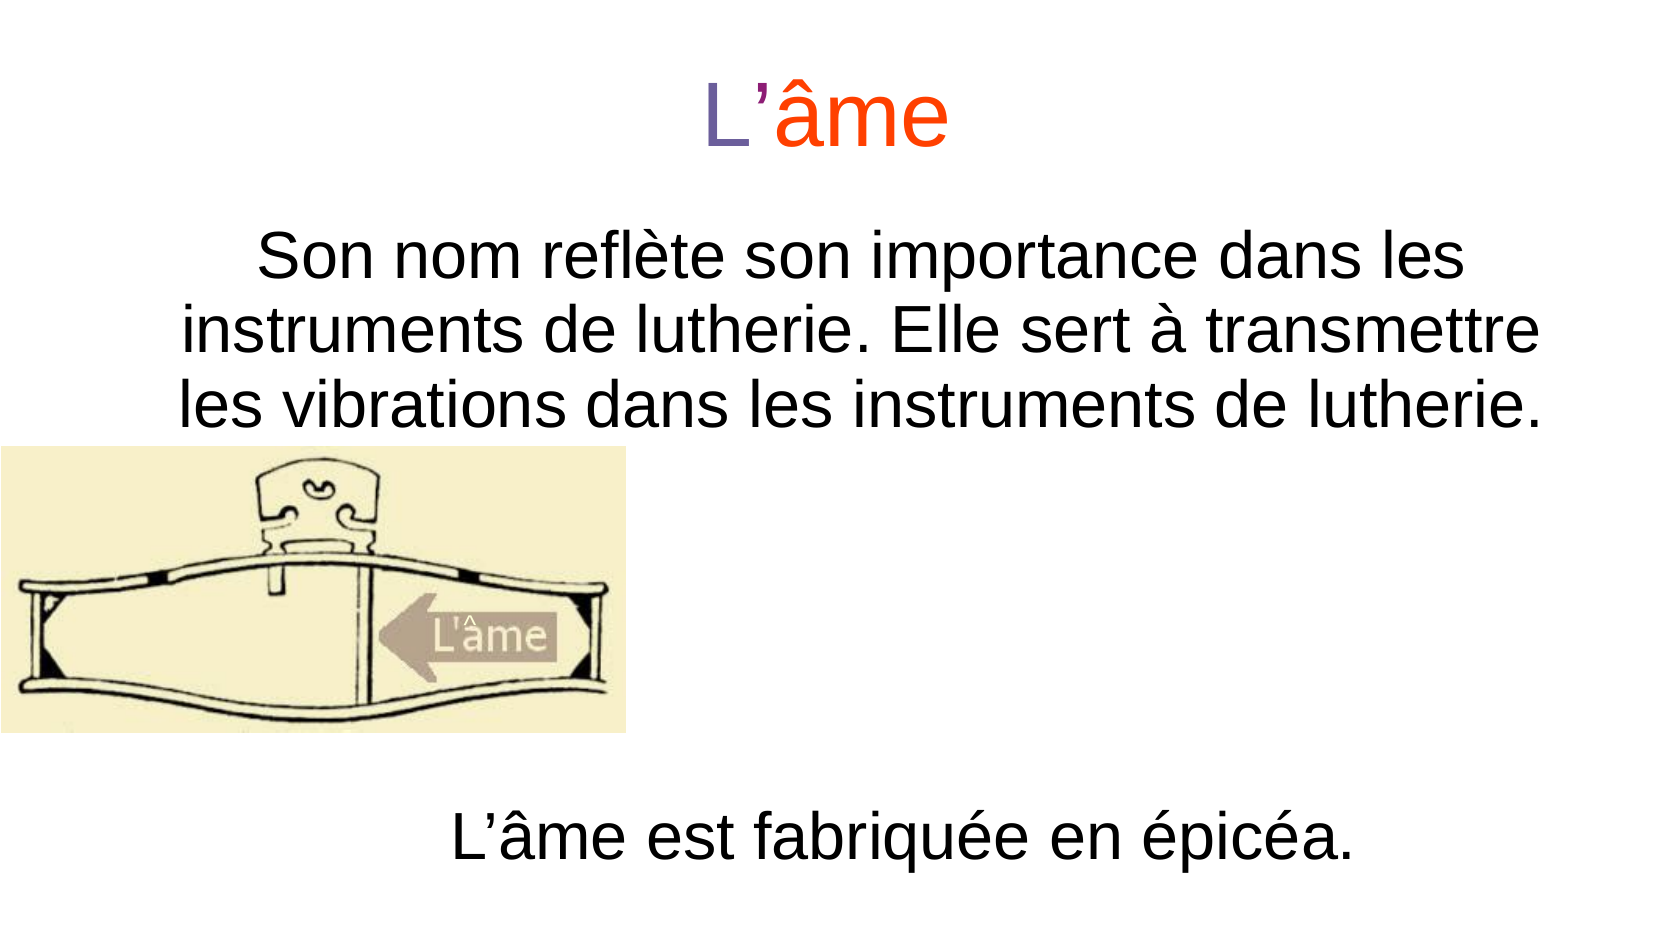

# L’âme
Son nom reflète son importance dans les instruments de lutherie. Elle sert à transmettre les vibrations dans les instruments de lutherie.
^
L’âme est fabriquée en épicéa.